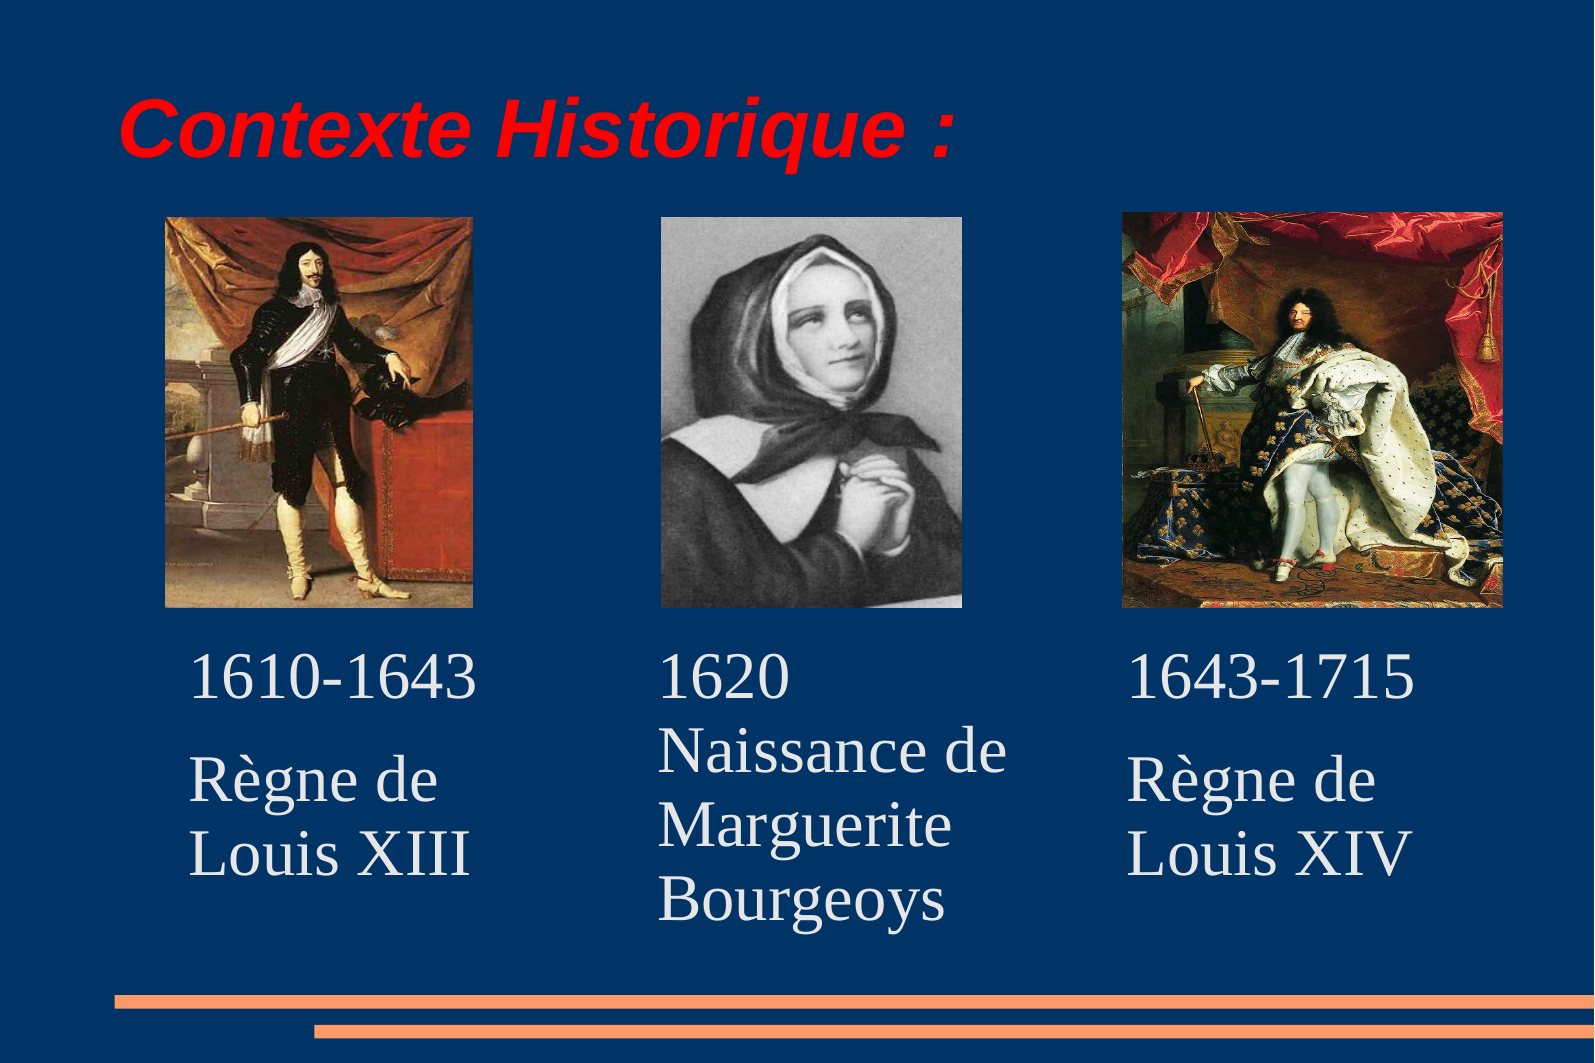

# Contexte Historique :
1610-1643
Règne de Louis XIII
1620 Naissance de Marguerite Bourgeoys
1643-1715
Règne de Louis XIV